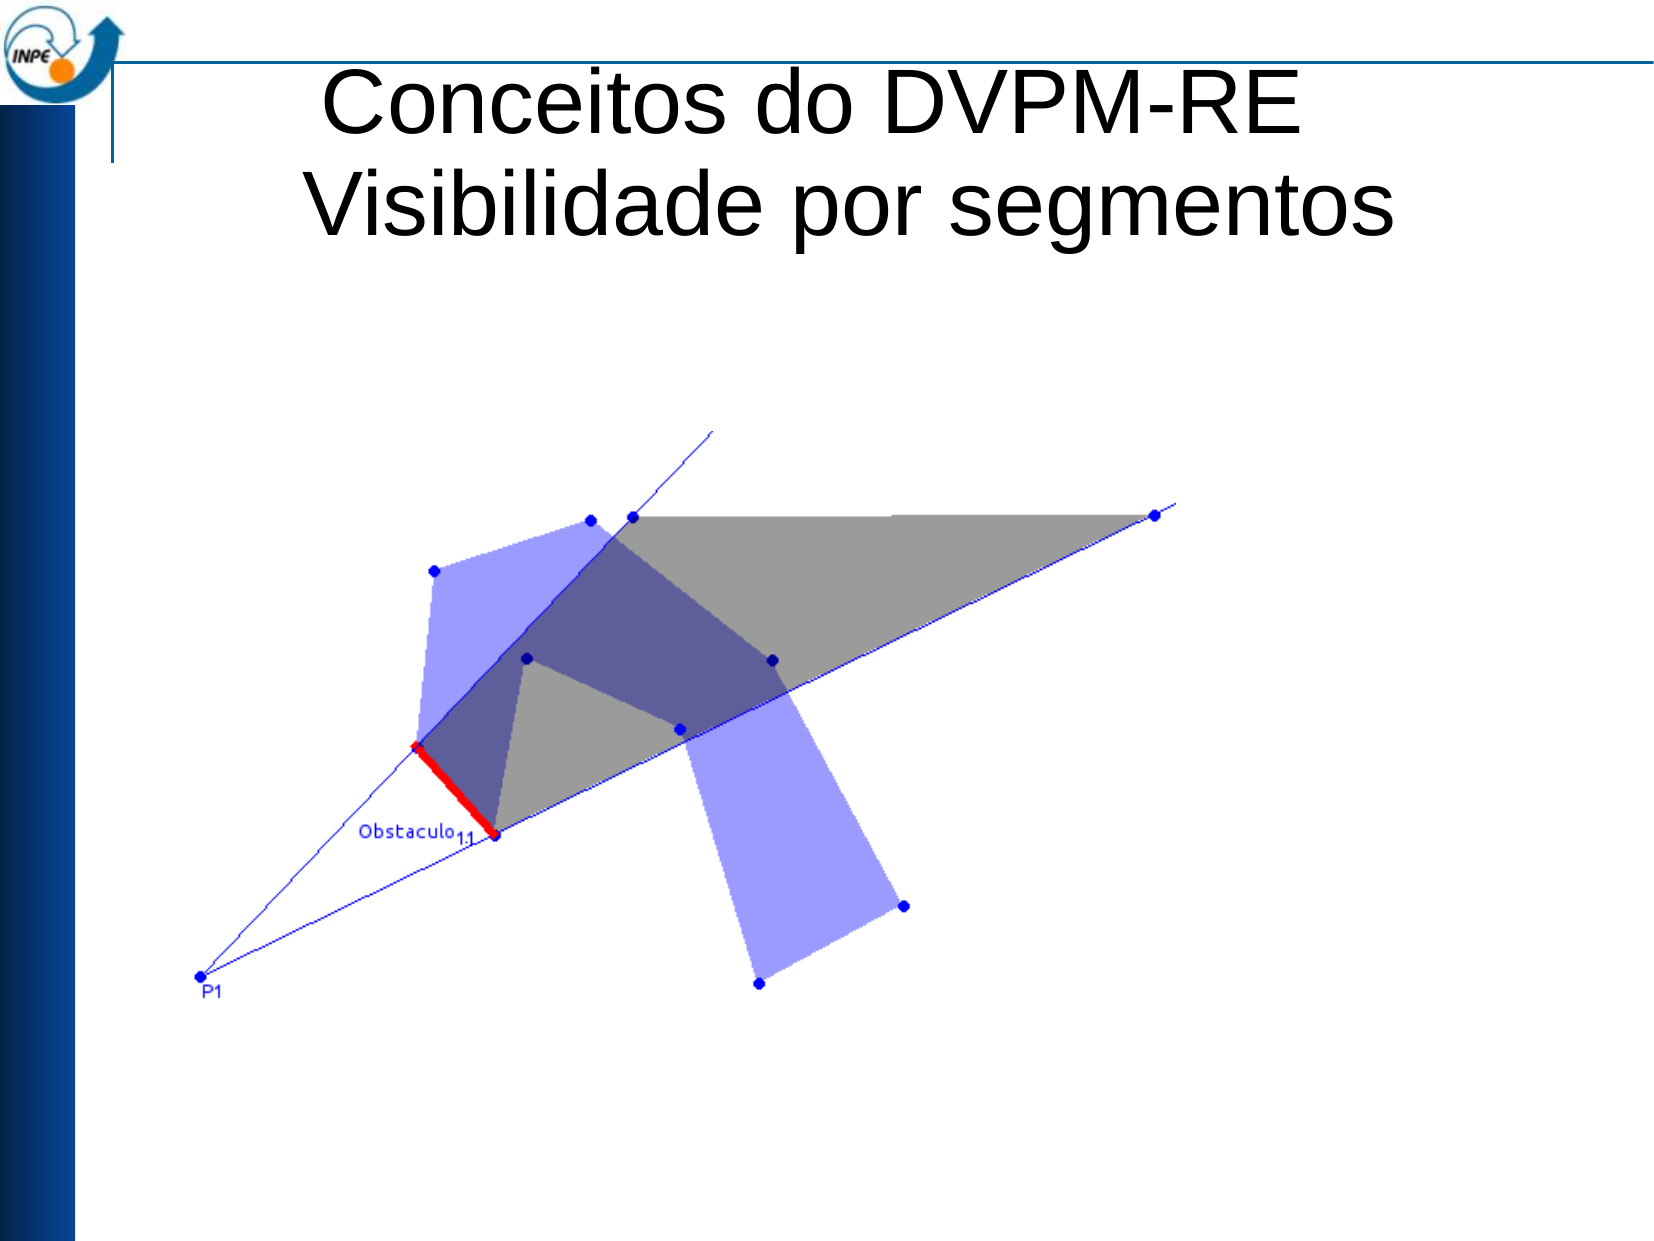

# Conceitos do DVPM-RE Visibilidade por segmentos